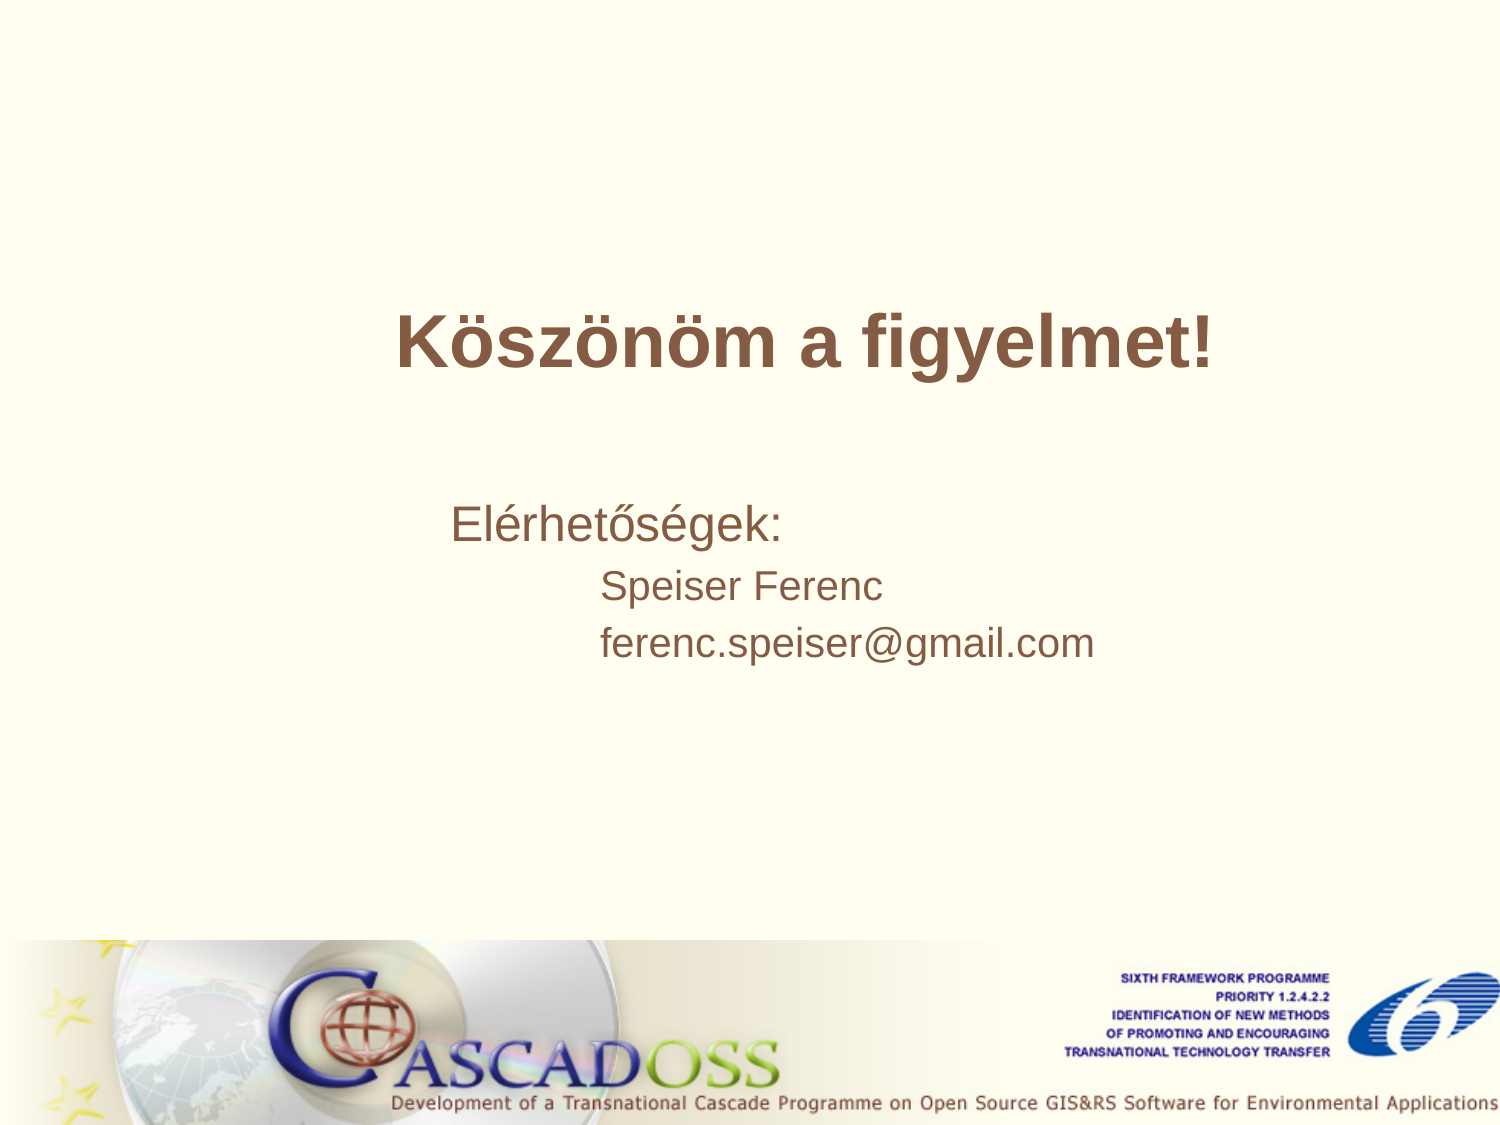

#
Köszönöm a figyelmet!
Elérhetőségek:
Speiser Ferenc
ferenc.speiser@gmail.com